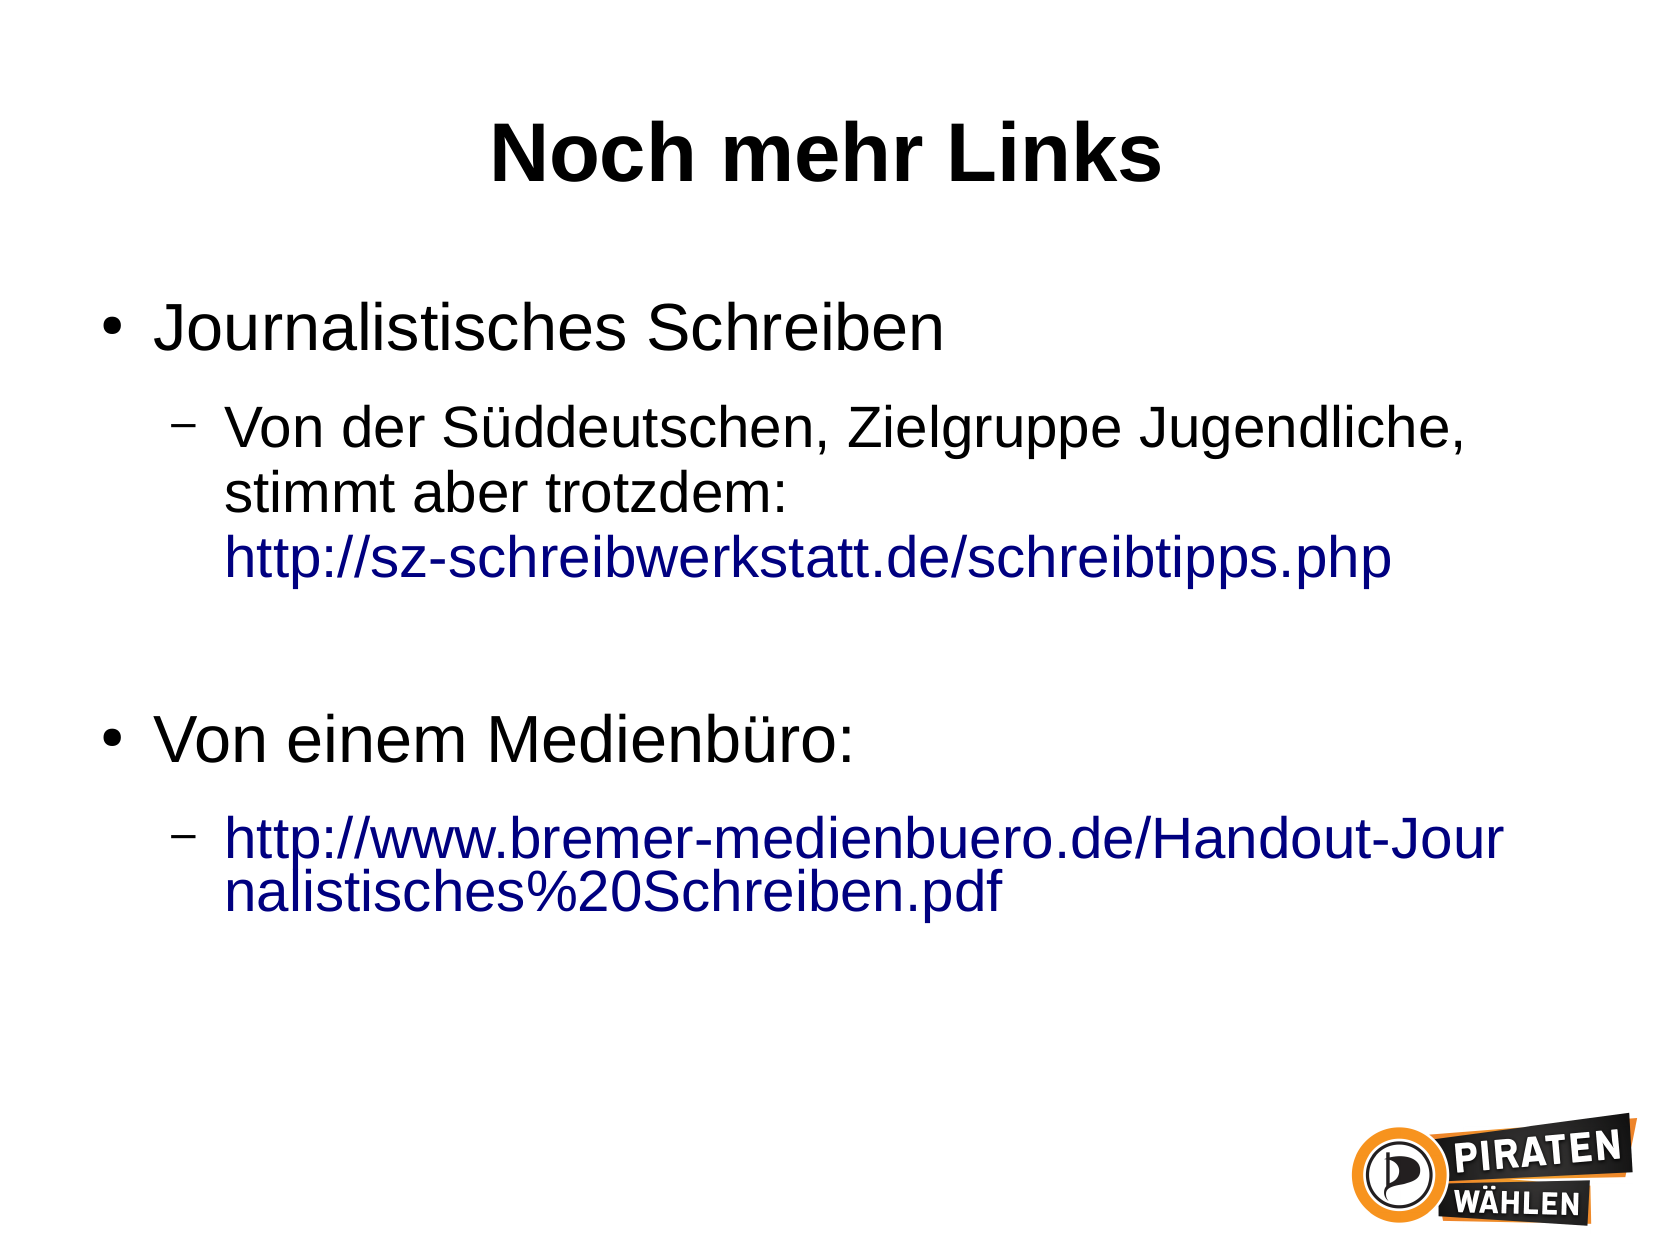

# Noch mehr Links
Journalistisches Schreiben
Von der Süddeutschen, Zielgruppe Jugendliche, stimmt aber trotzdem: http://sz-schreibwerkstatt.de/schreibtipps.php
Von einem Medienbüro:
http://www.bremer-medienbuero.de/Handout-Journalistisches%20Schreiben.pdf